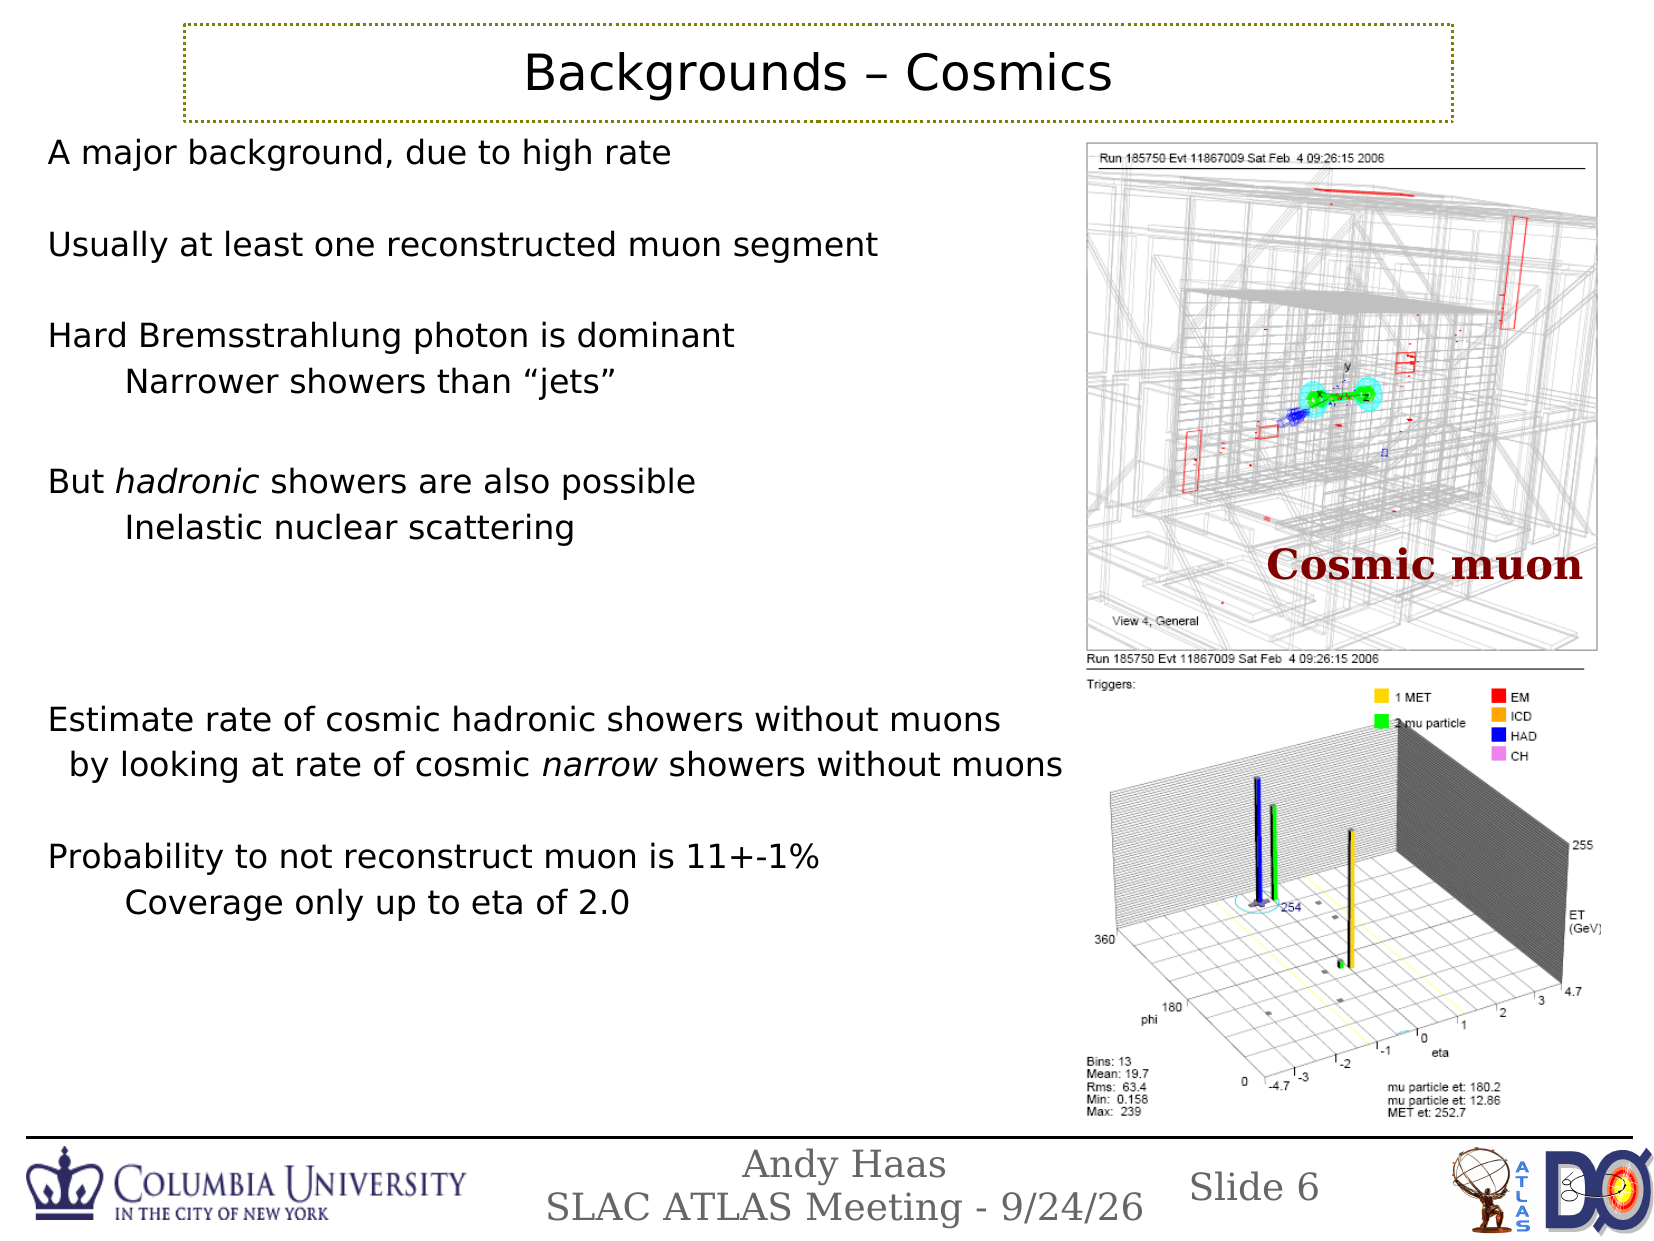

# Backgrounds – Cosmics
A major background, due to high rate
Usually at least one reconstructed muon segment
Hard Bremsstrahlung photon is dominant
Narrower showers than “jets”
But hadronic showers are also possible
Inelastic nuclear scattering
Estimate rate of cosmic hadronic showers without muons
 by looking at rate of cosmic narrow showers without muons
Probability to not reconstruct muon is 11+-1%
Coverage only up to eta of 2.0
Cosmic muon